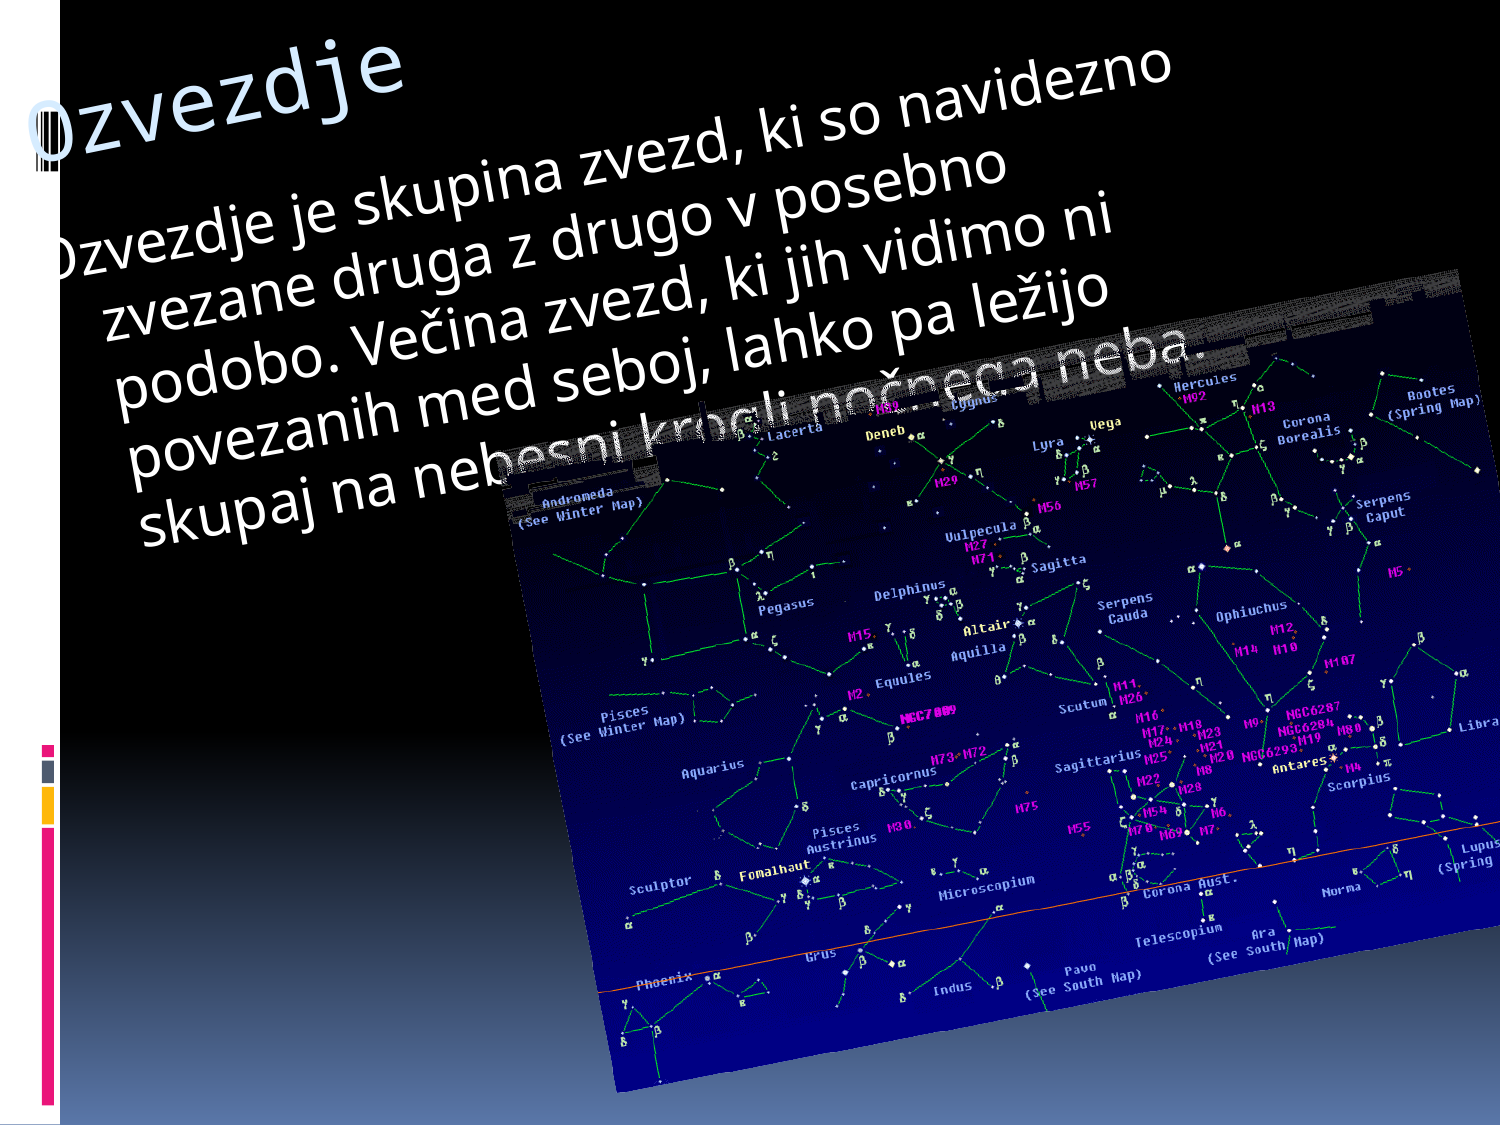

Ozvezdje
# Ozvezdje je skupina zvezd, ki so navidezno zvezane druga z drugo v posebno podobo. Večina zvezd, ki jih vidimo ni povezanih med seboj, lahko pa ležijo skupaj na nebesni krogli nočnega neba.